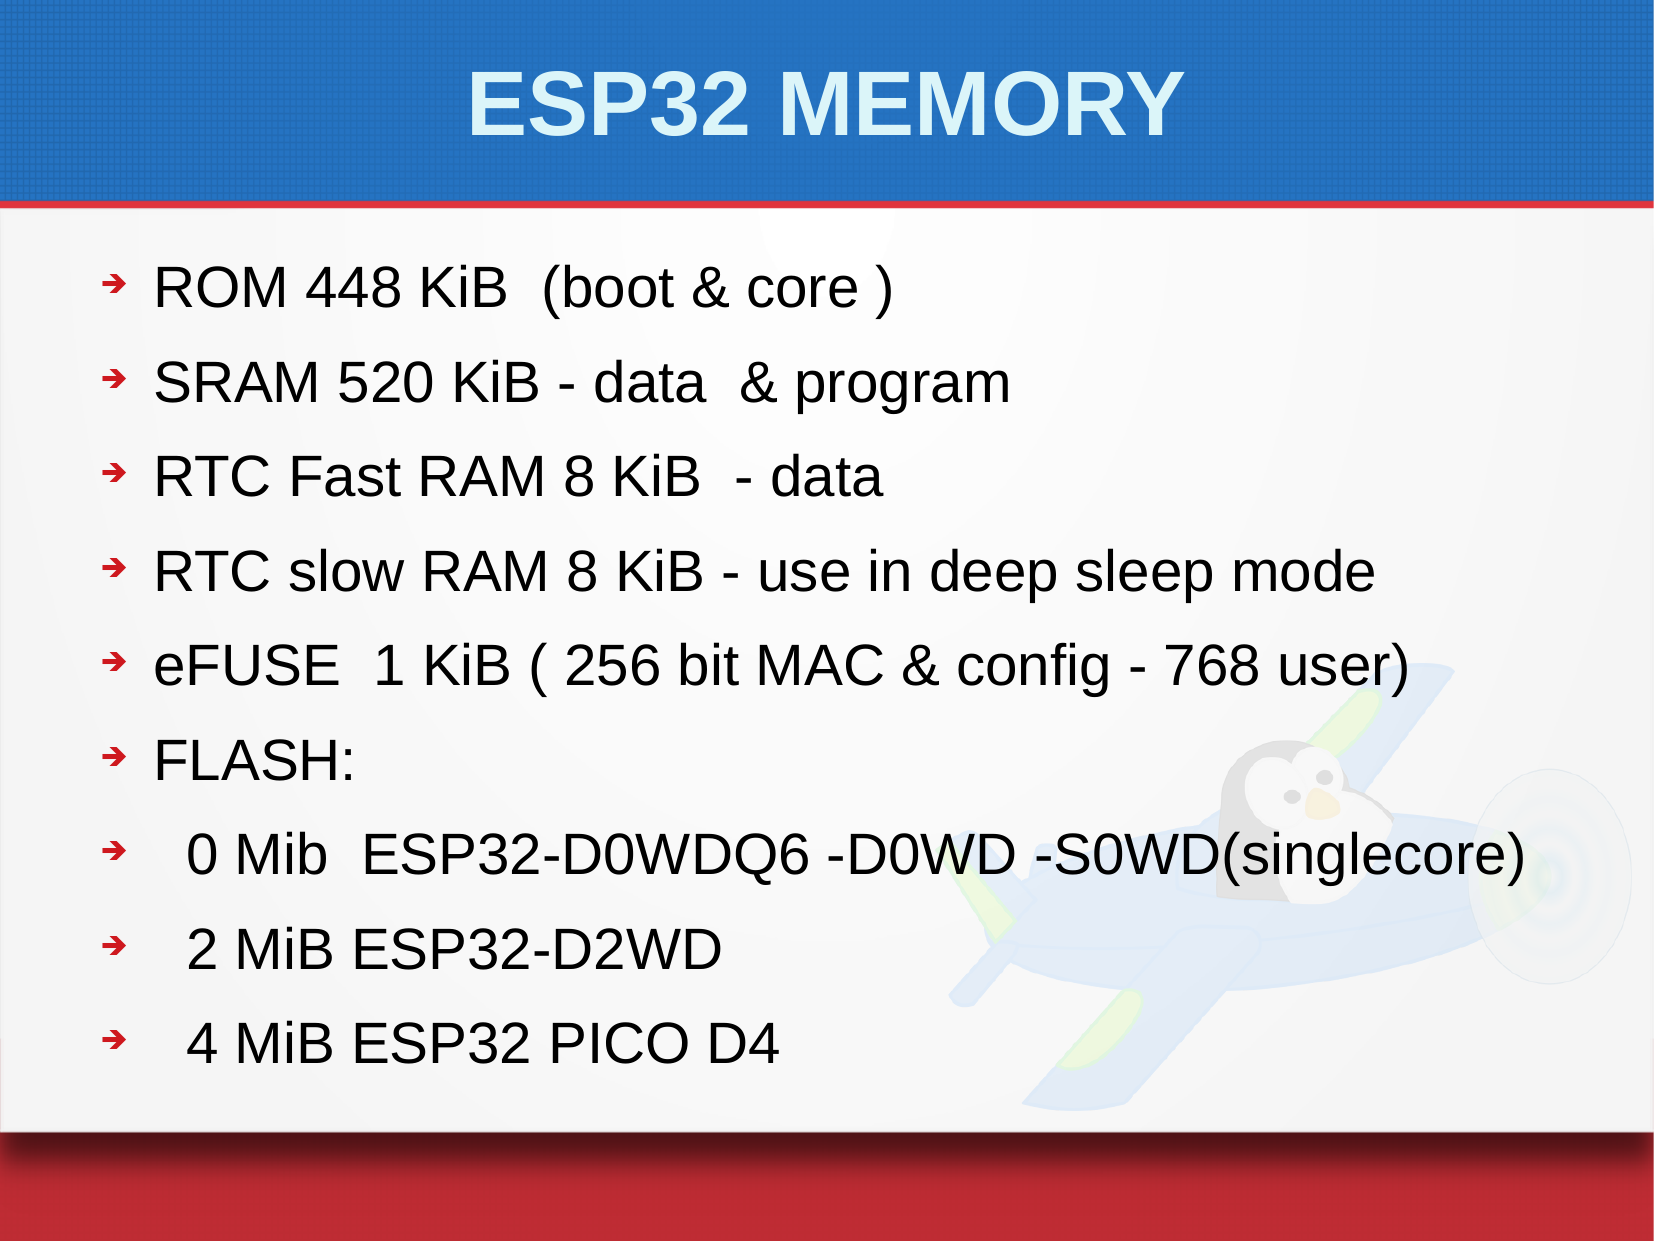

# ESP32 MEMORY
ROM 448 KiB (boot & core )
SRAM 520 KiB - data & program
RTC Fast RAM 8 KiB - data
RTC slow RAM 8 KiB - use in deep sleep mode
eFUSE 1 KiB ( 256 bit MAC & config - 768 user)
FLASH:
 0 Mib ESP32-D0WDQ6 -D0WD -S0WD(singlecore)
 2 MiB ESP32-D2WD
 4 MiB ESP32 PICO D4